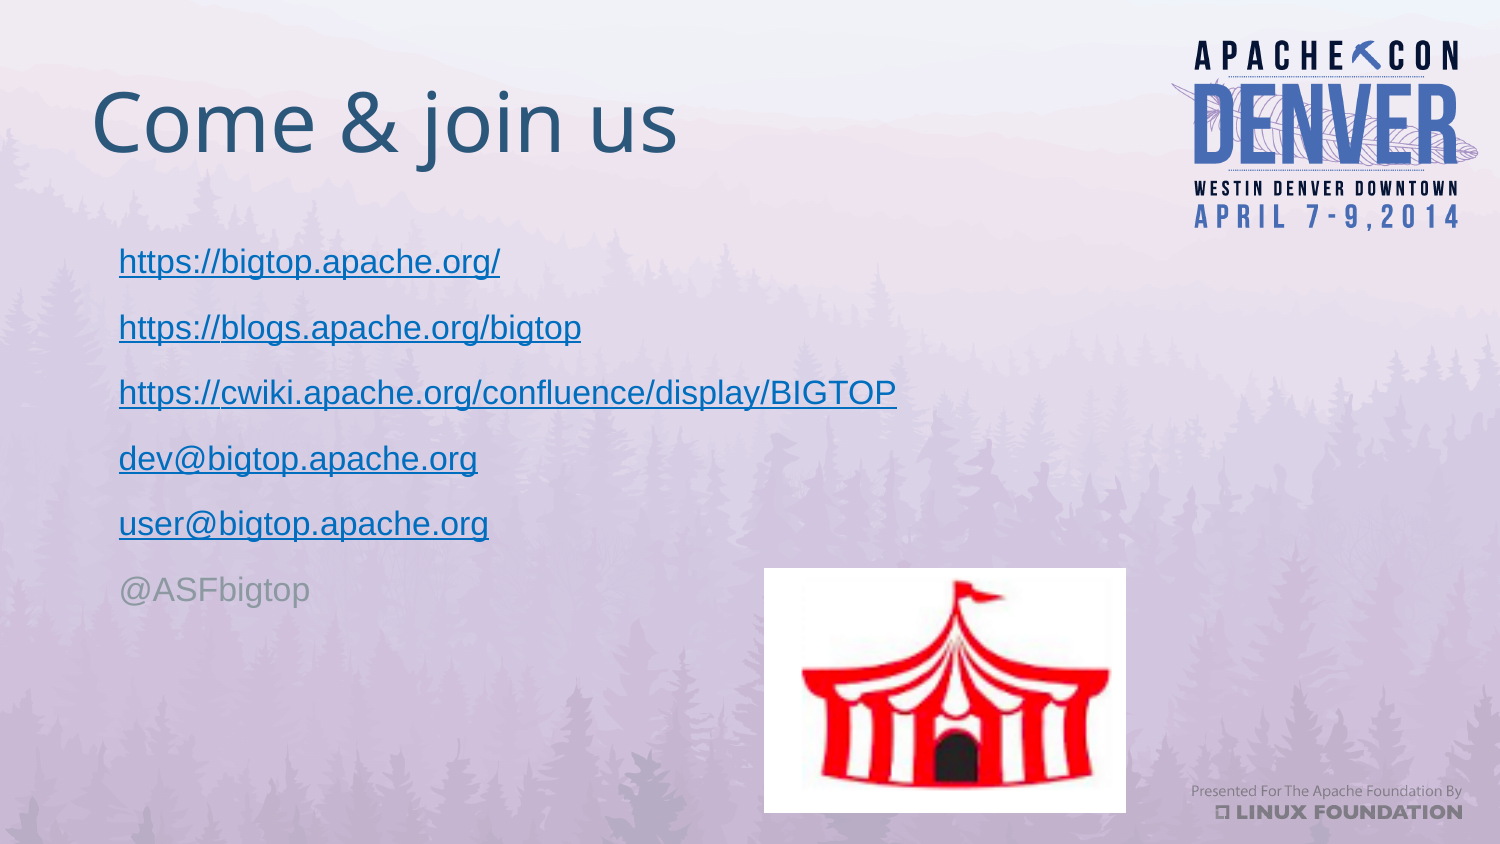

Come & join us
https://bigtop.apache.org/
https://blogs.apache.org/bigtop
https://cwiki.apache.org/confluence/display/BIGTOP
dev@bigtop.apache.org
user@bigtop.apache.org
@ASFbigtop